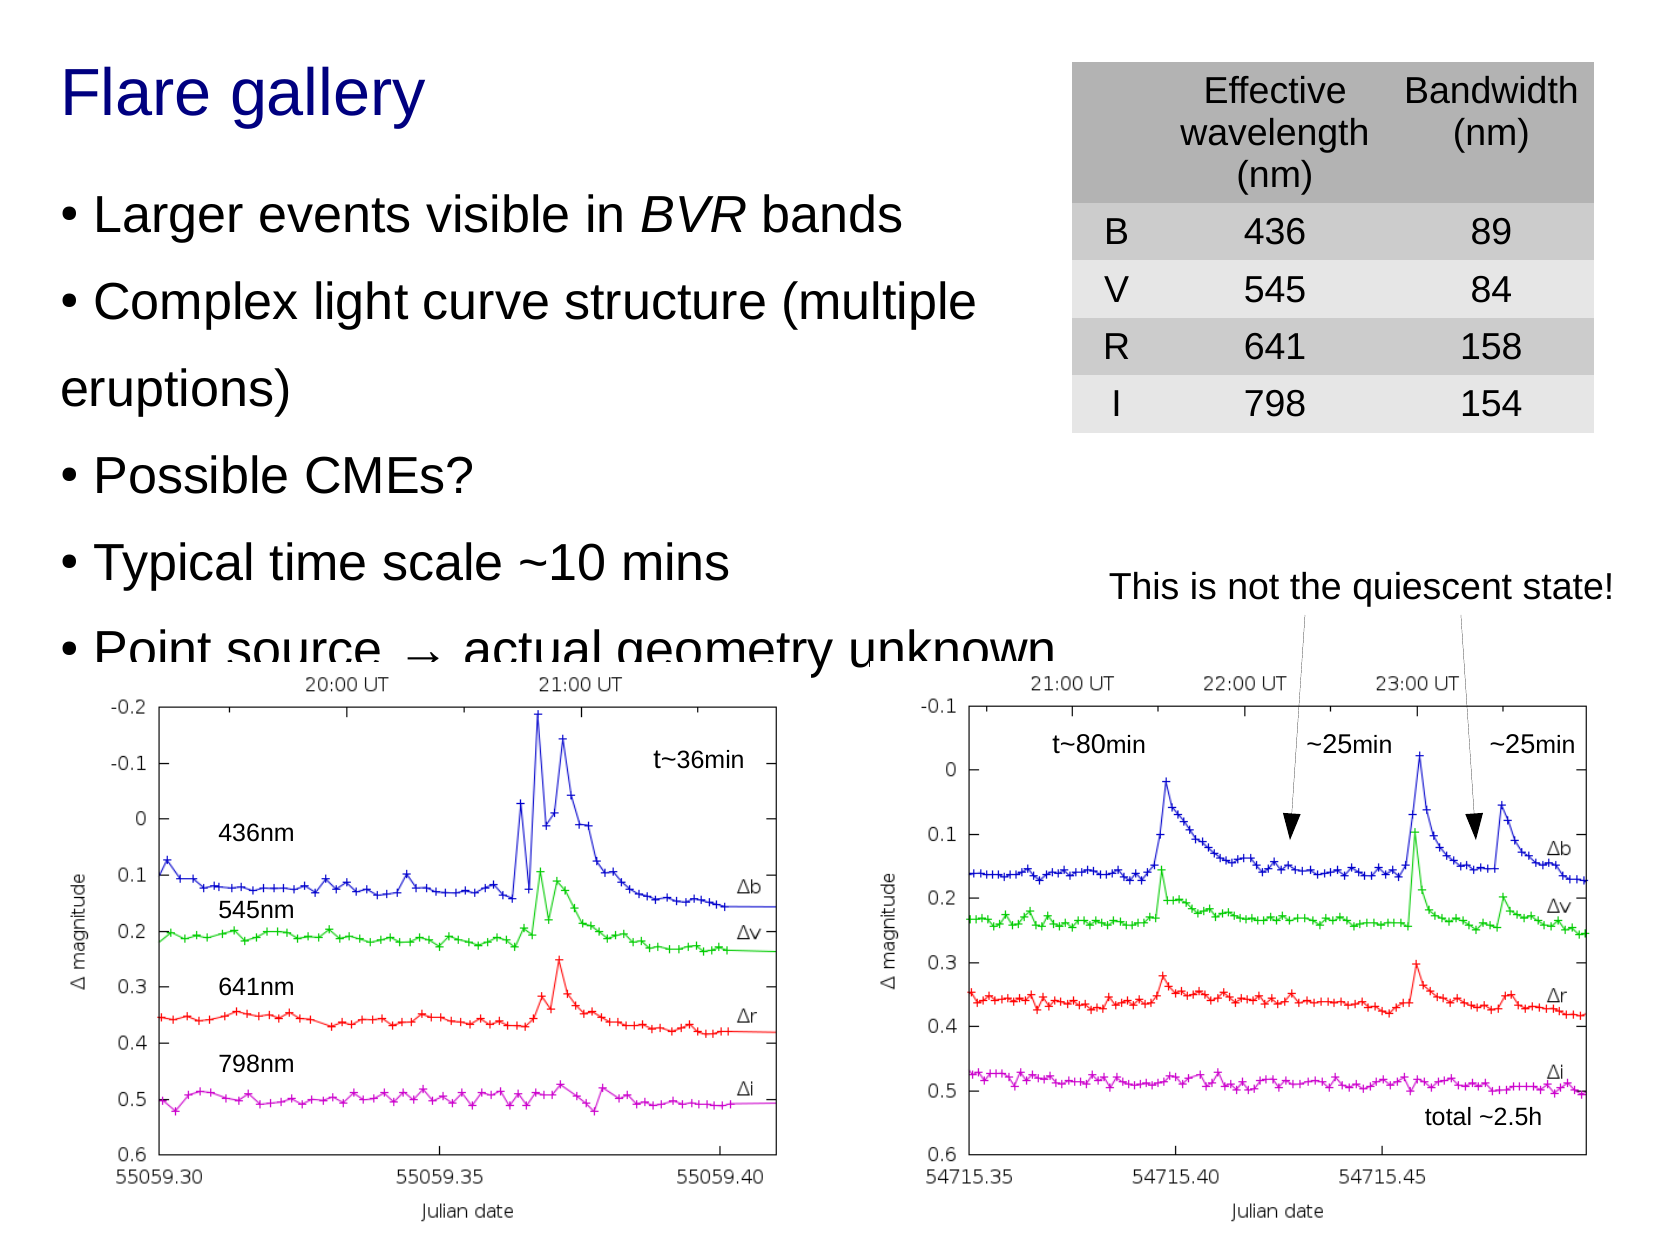

Flare gallery
| | Effective wavelength (nm) | Bandwidth (nm) |
| --- | --- | --- |
| B | 436 | 89 |
| V | 545 | 84 |
| R | 641 | 158 |
| I | 798 | 154 |
 Larger events visible in BVR bands
 Complex light curve structure (multiple eruptions)
 Possible CMEs?
 Typical time scale ~10 mins
 Point source → actual geometry unknown
This is not the quiescent state!
t~80min
~25min
~25min
t~36min
436nm
545nm
641nm
798nm
total ~2.5h